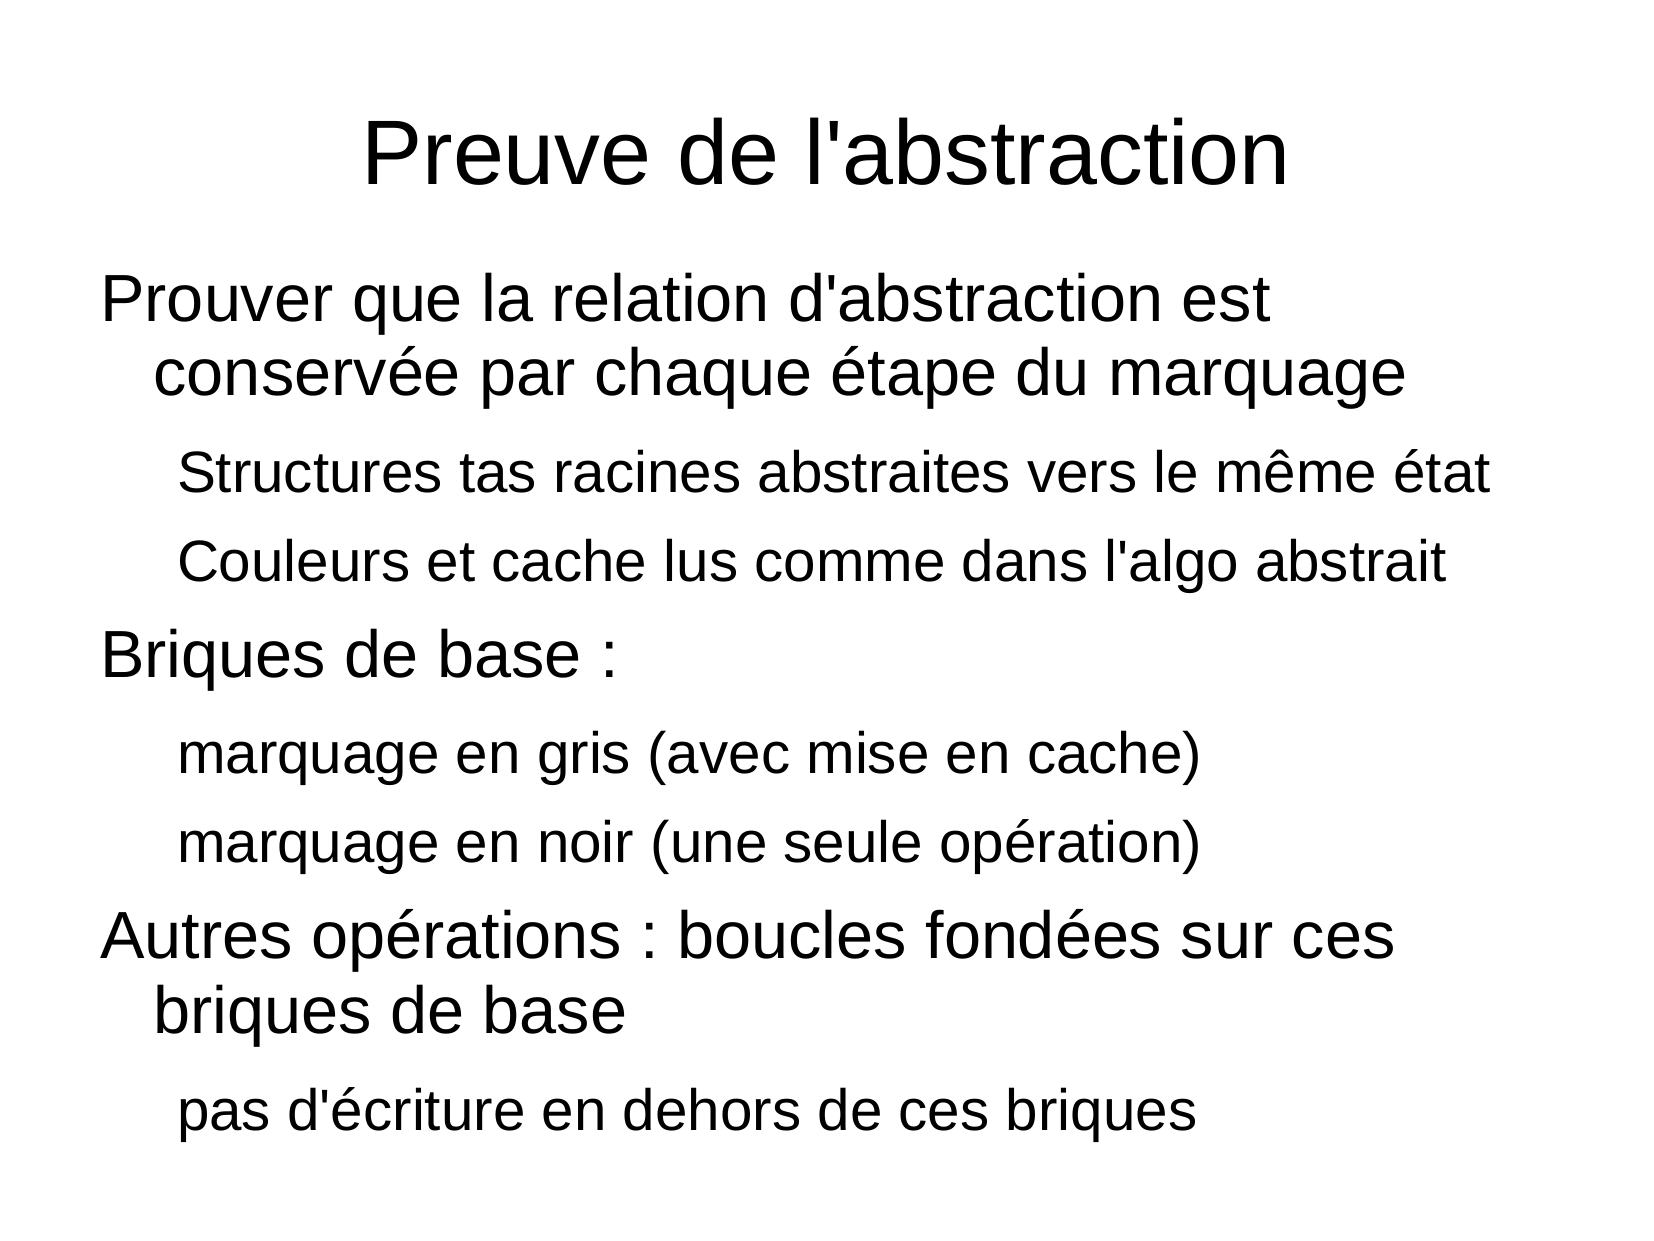

# Preuve de l'abstraction
Prouver que la relation d'abstraction est conservée par chaque étape du marquage
Structures tas racines abstraites vers le même état
Couleurs et cache lus comme dans l'algo abstrait
Briques de base :
marquage en gris (avec mise en cache)
marquage en noir (une seule opération)
Autres opérations : boucles fondées sur ces briques de base
pas d'écriture en dehors de ces briques